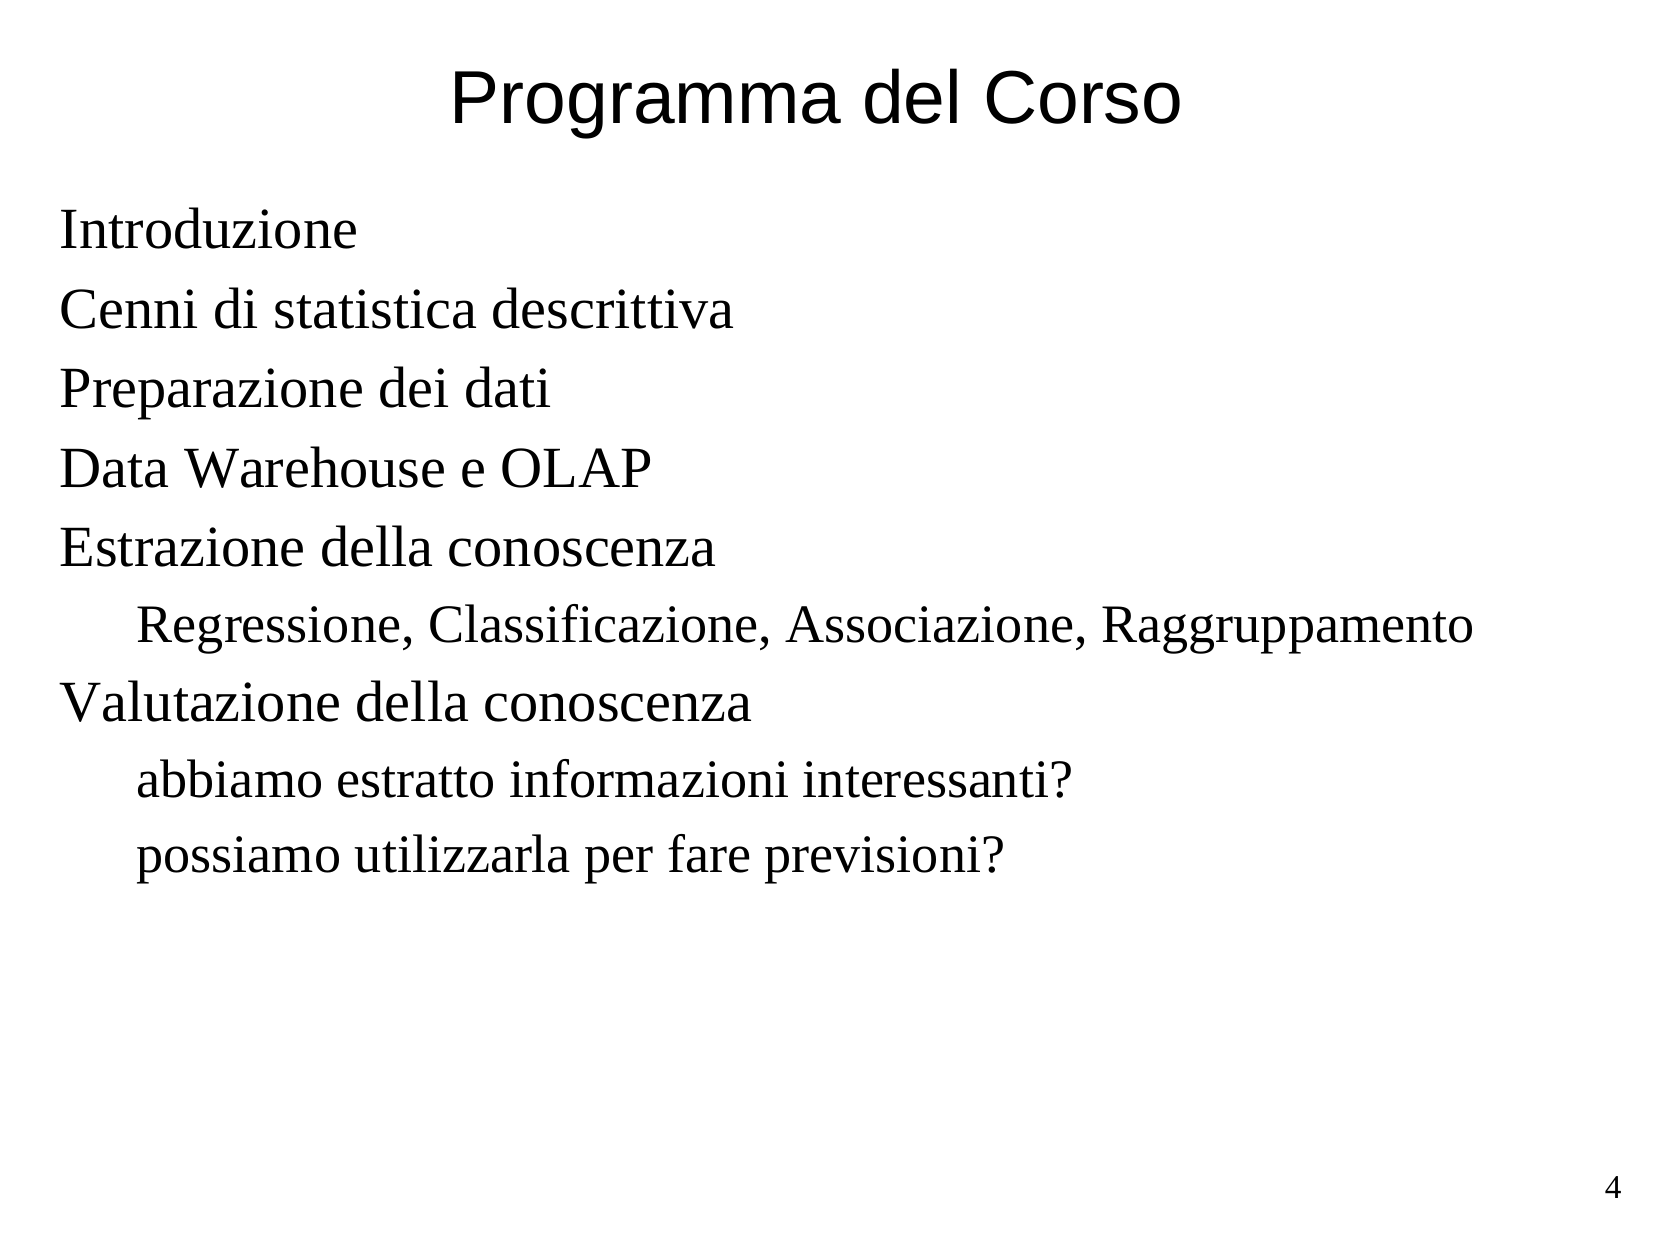

# Programma del Corso
Introduzione
Cenni di statistica descrittiva
Preparazione dei dati
Data Warehouse e OLAP
Estrazione della conoscenza
Regressione, Classificazione, Associazione, Raggruppamento
Valutazione della conoscenza
abbiamo estratto informazioni interessanti?
possiamo utilizzarla per fare previsioni?